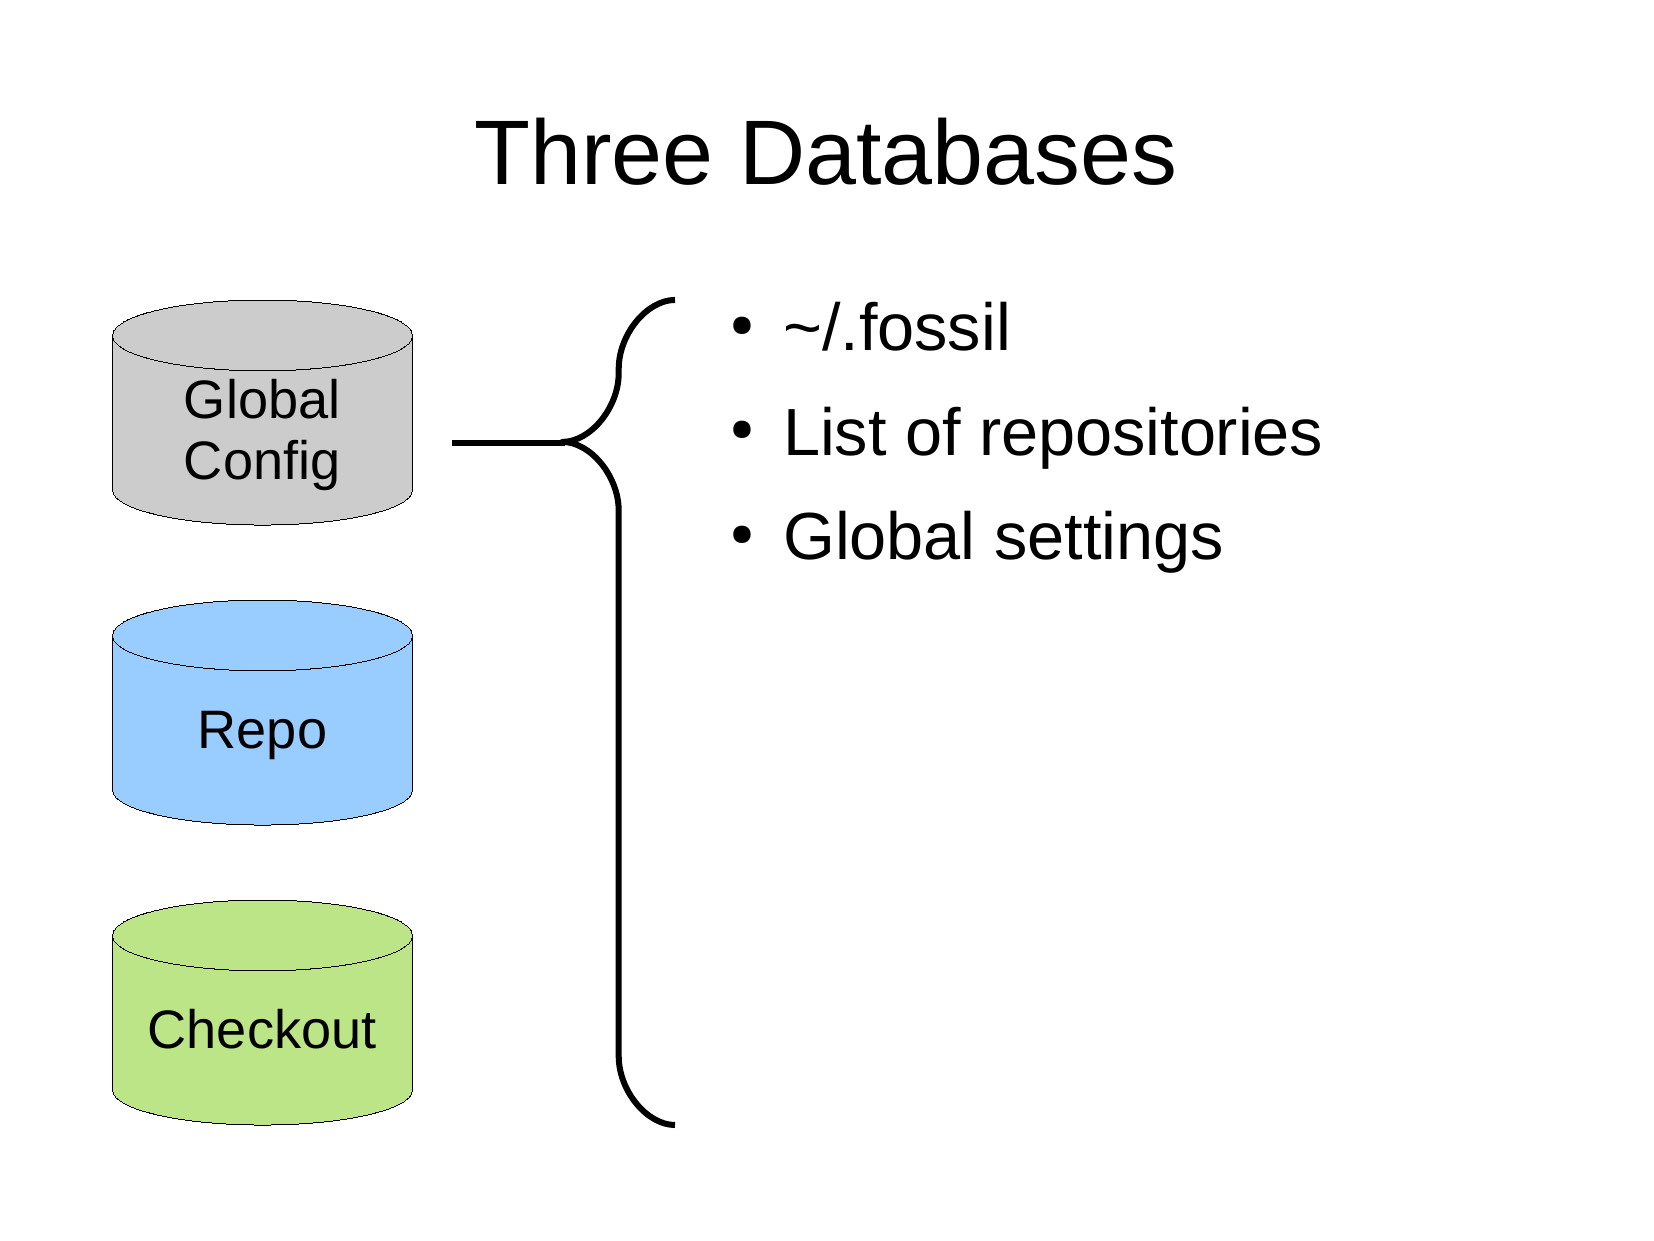

# Three Databases
~/.fossil
List of repositories
Global settings
Global
Config
Repo
Checkout